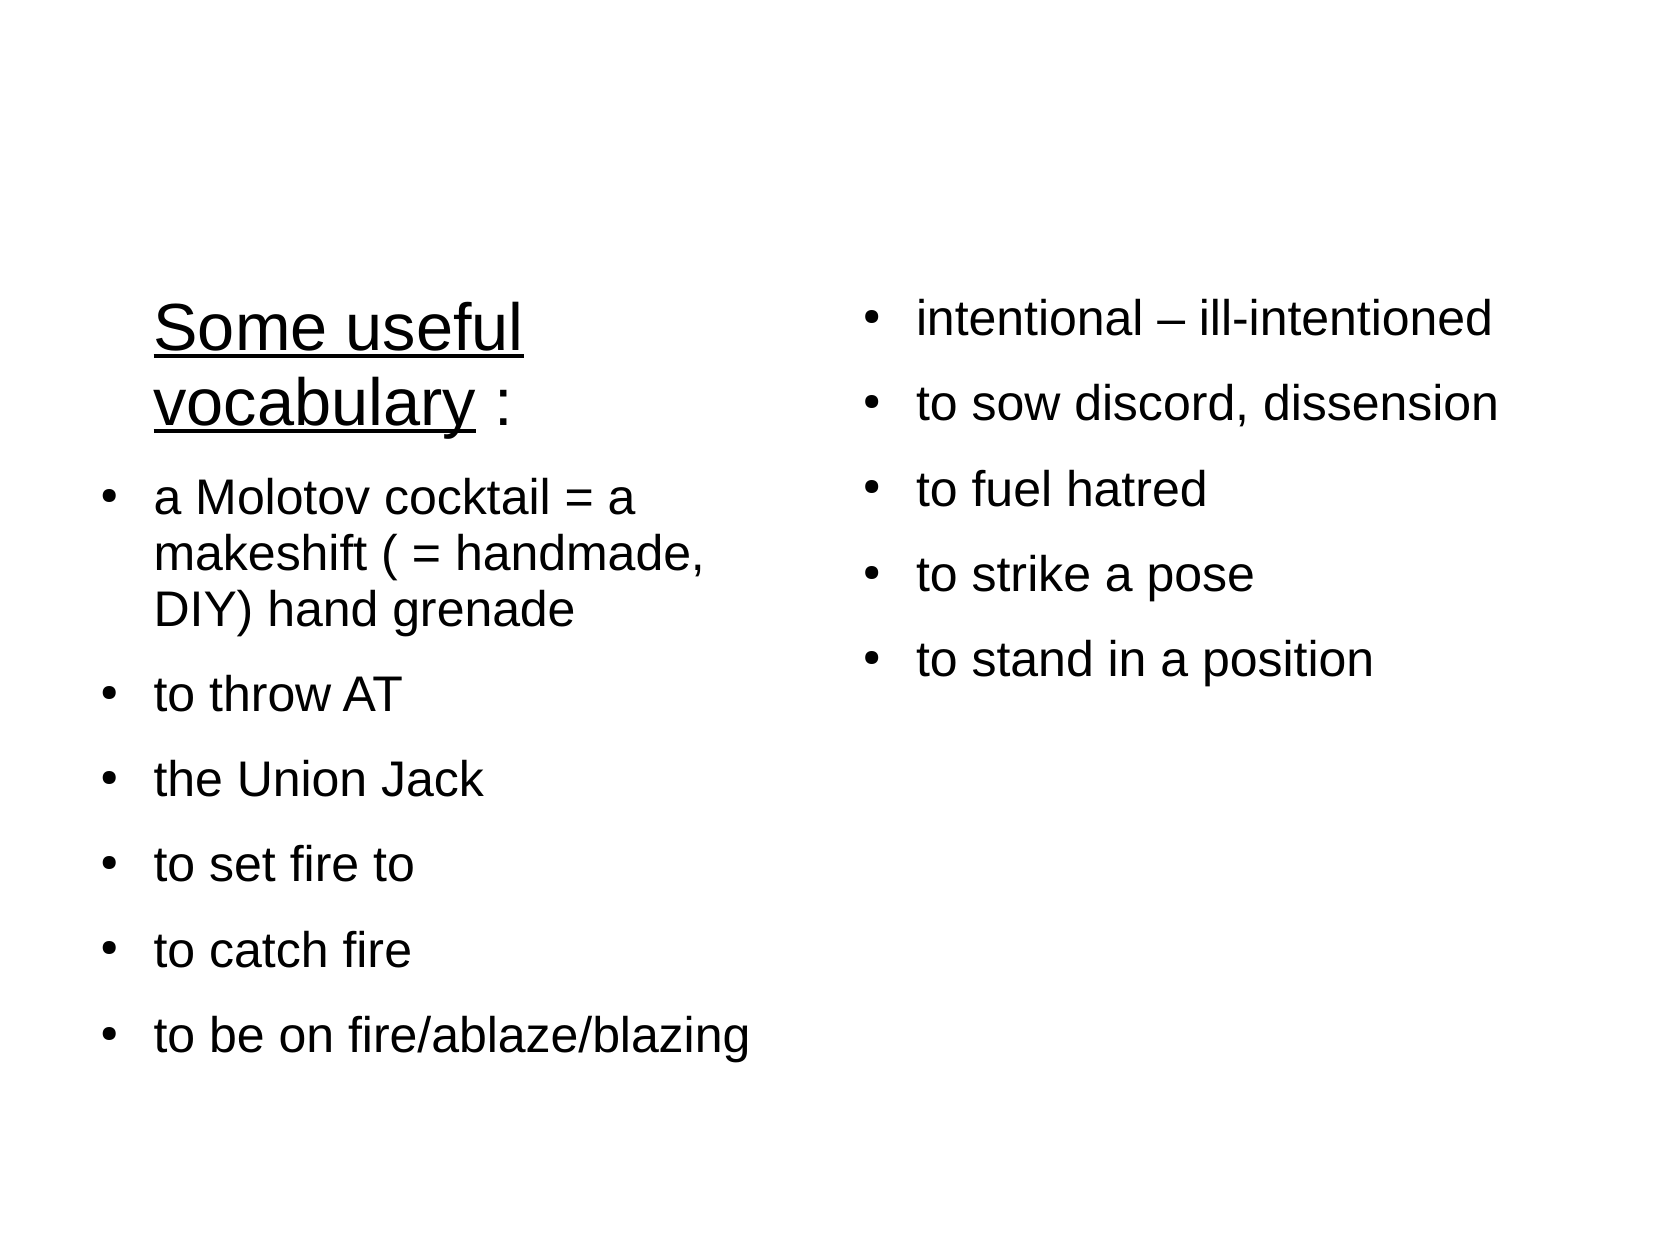

# Some useful vocabulary :
a Molotov cocktail = a makeshift ( = handmade, DIY) hand grenade
to throw AT
the Union Jack
to set fire to
to catch fire
to be on fire/ablaze/blazing
intentional – ill-intentioned
to sow discord, dissension
to fuel hatred
to strike a pose
to stand in a position